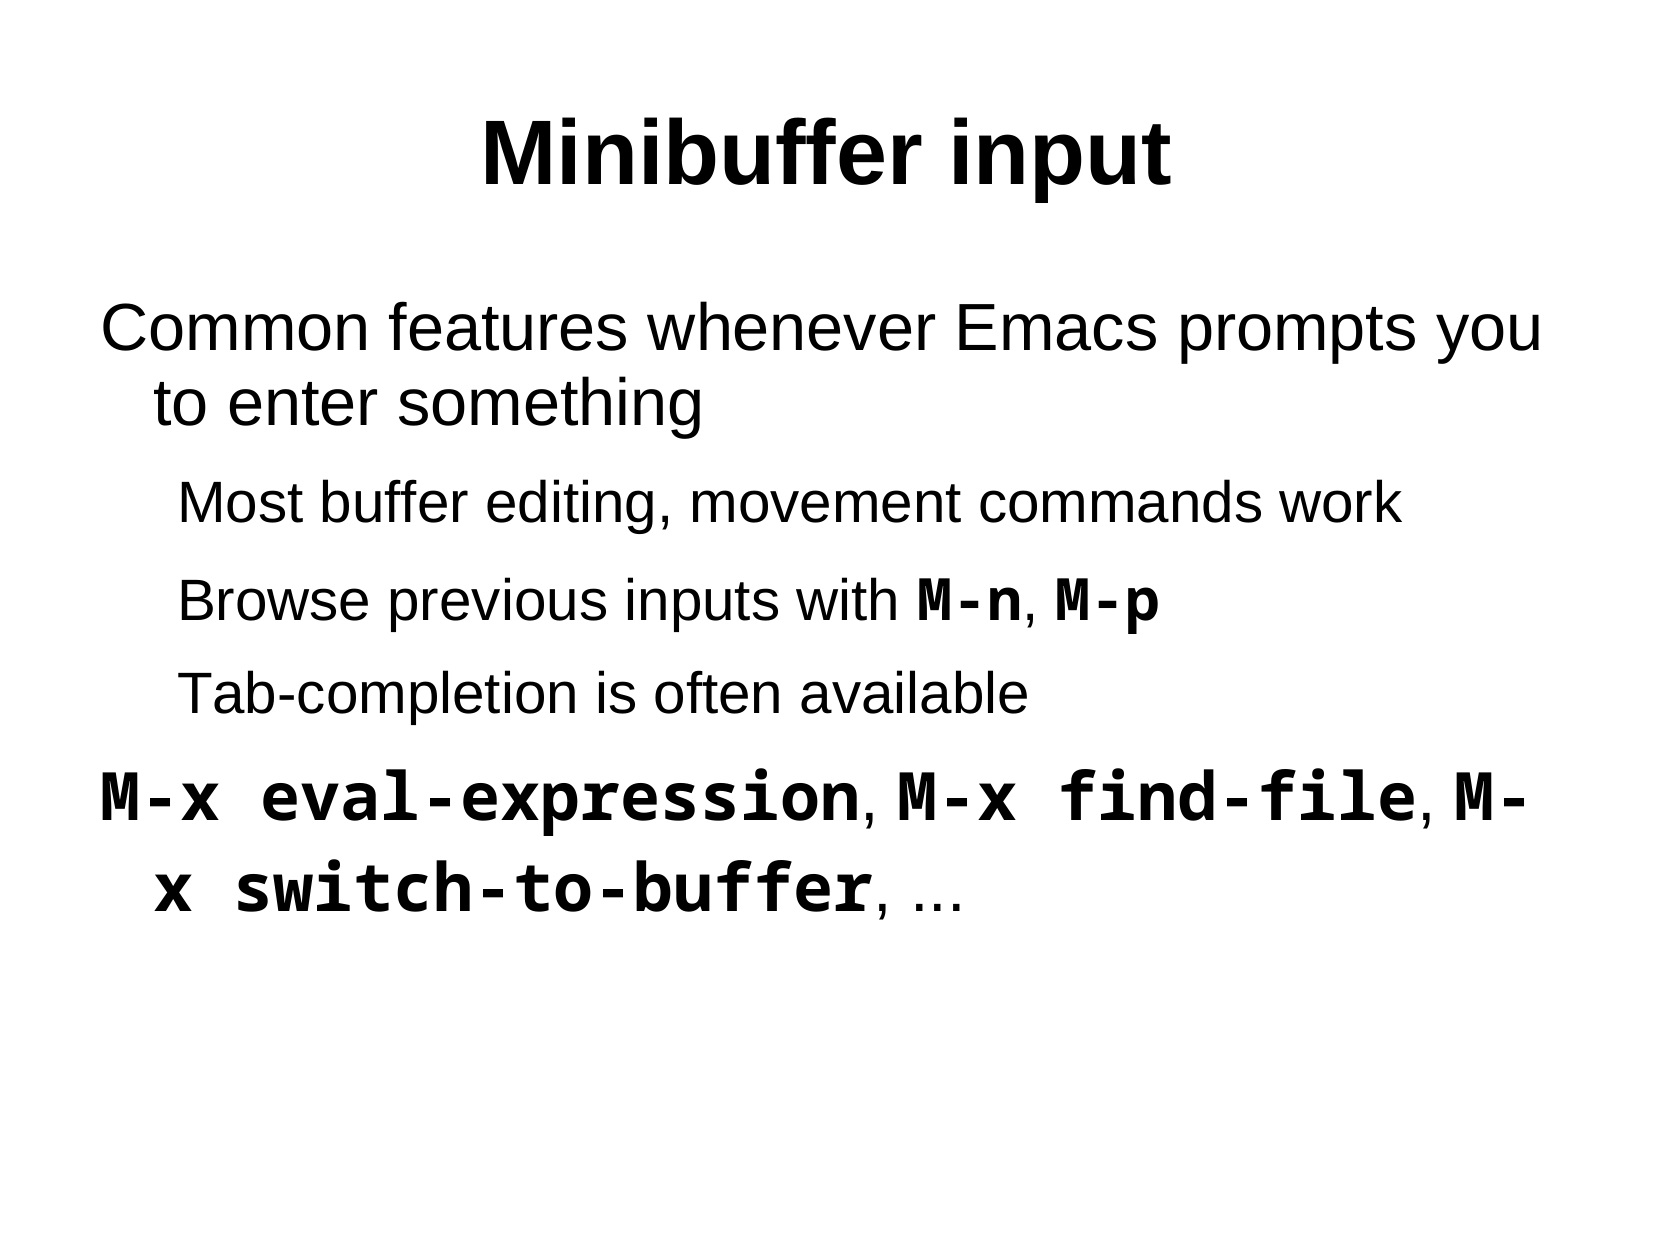

# Minibuffer input
Common features whenever Emacs prompts you to enter something
Most buffer editing, movement commands work
Browse previous inputs with M-n, M-p
Tab-completion is often available
M-x eval-expression, M-x find-file, M-x switch-to-buffer, ...